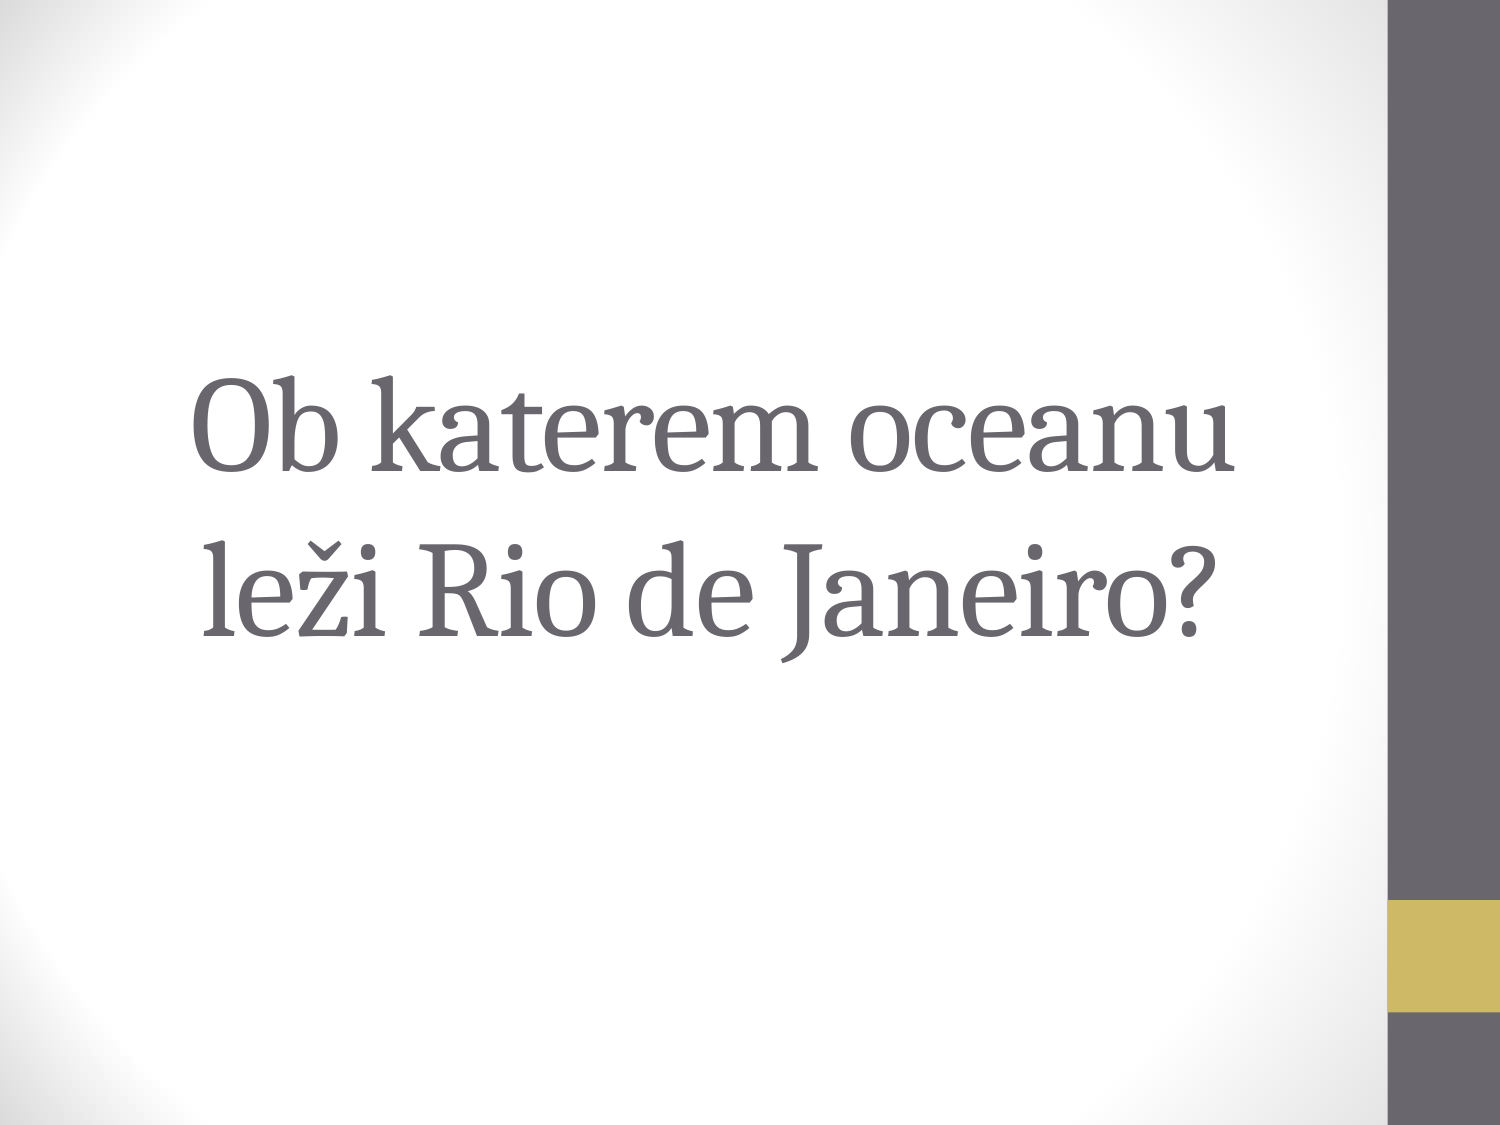

# Ob katerem oceanu leži Rio de Janeiro?